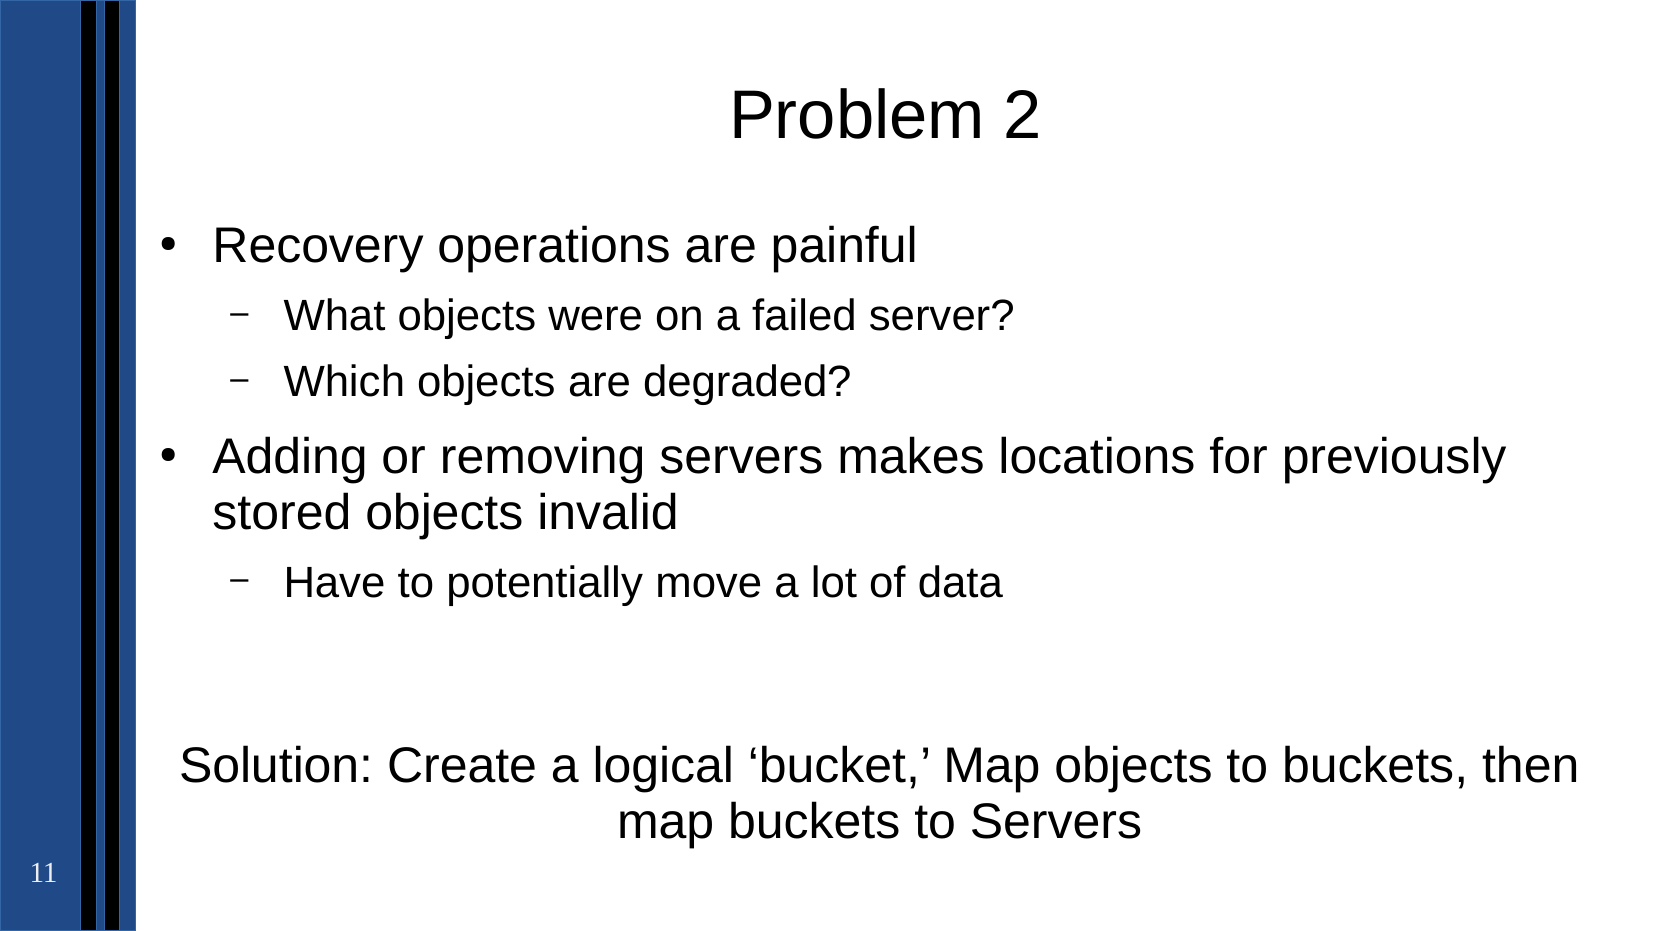

# Problem 2
Recovery operations are painful
What objects were on a failed server?
Which objects are degraded?
Adding or removing servers makes locations for previously stored objects invalid
Have to potentially move a lot of data
Solution: Create a logical ‘bucket,’ Map objects to buckets, then map buckets to Servers
11